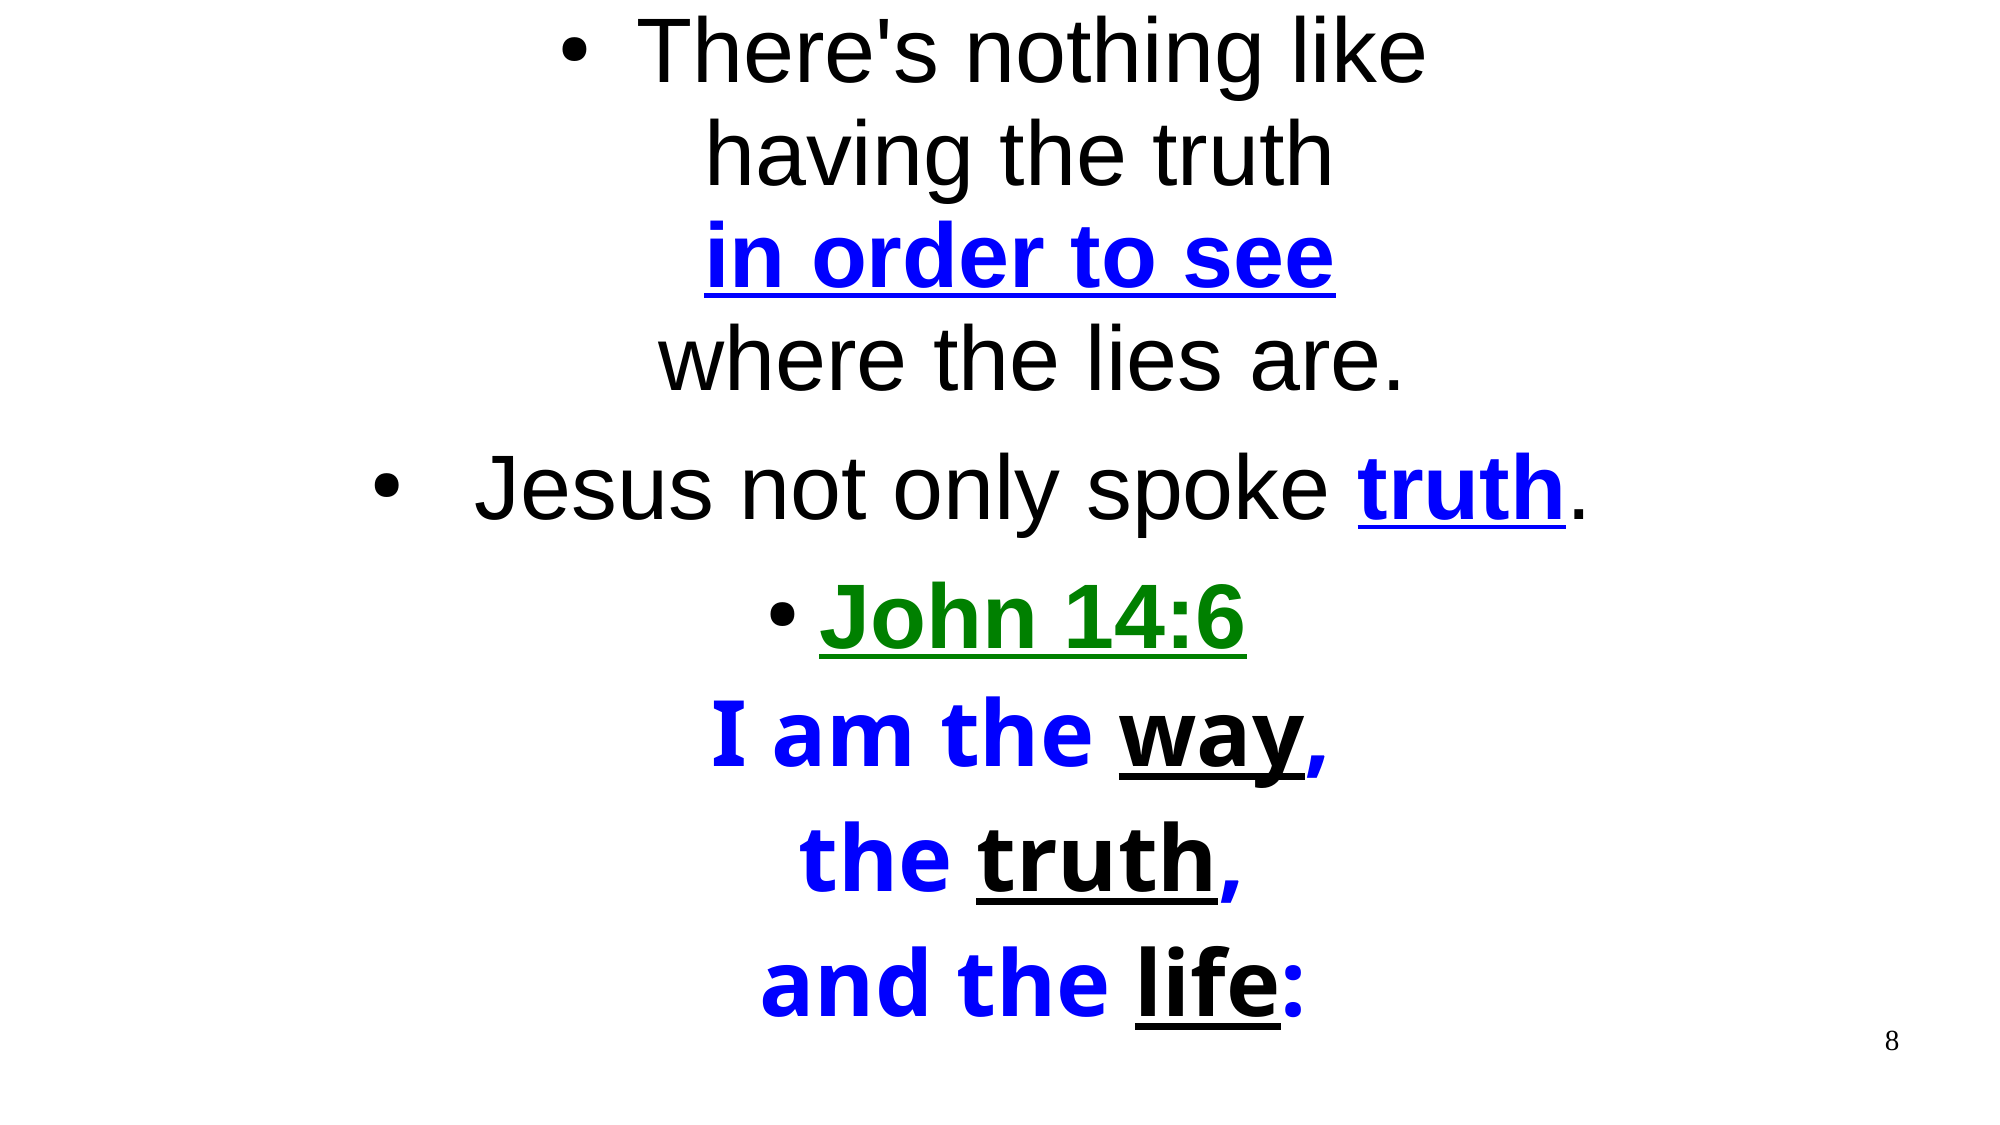

# There's nothing like having the truth in order to see where the lies are.
  Jesus not only spoke truth.
John 14:6
I am the way,
the truth,
and the life:
8